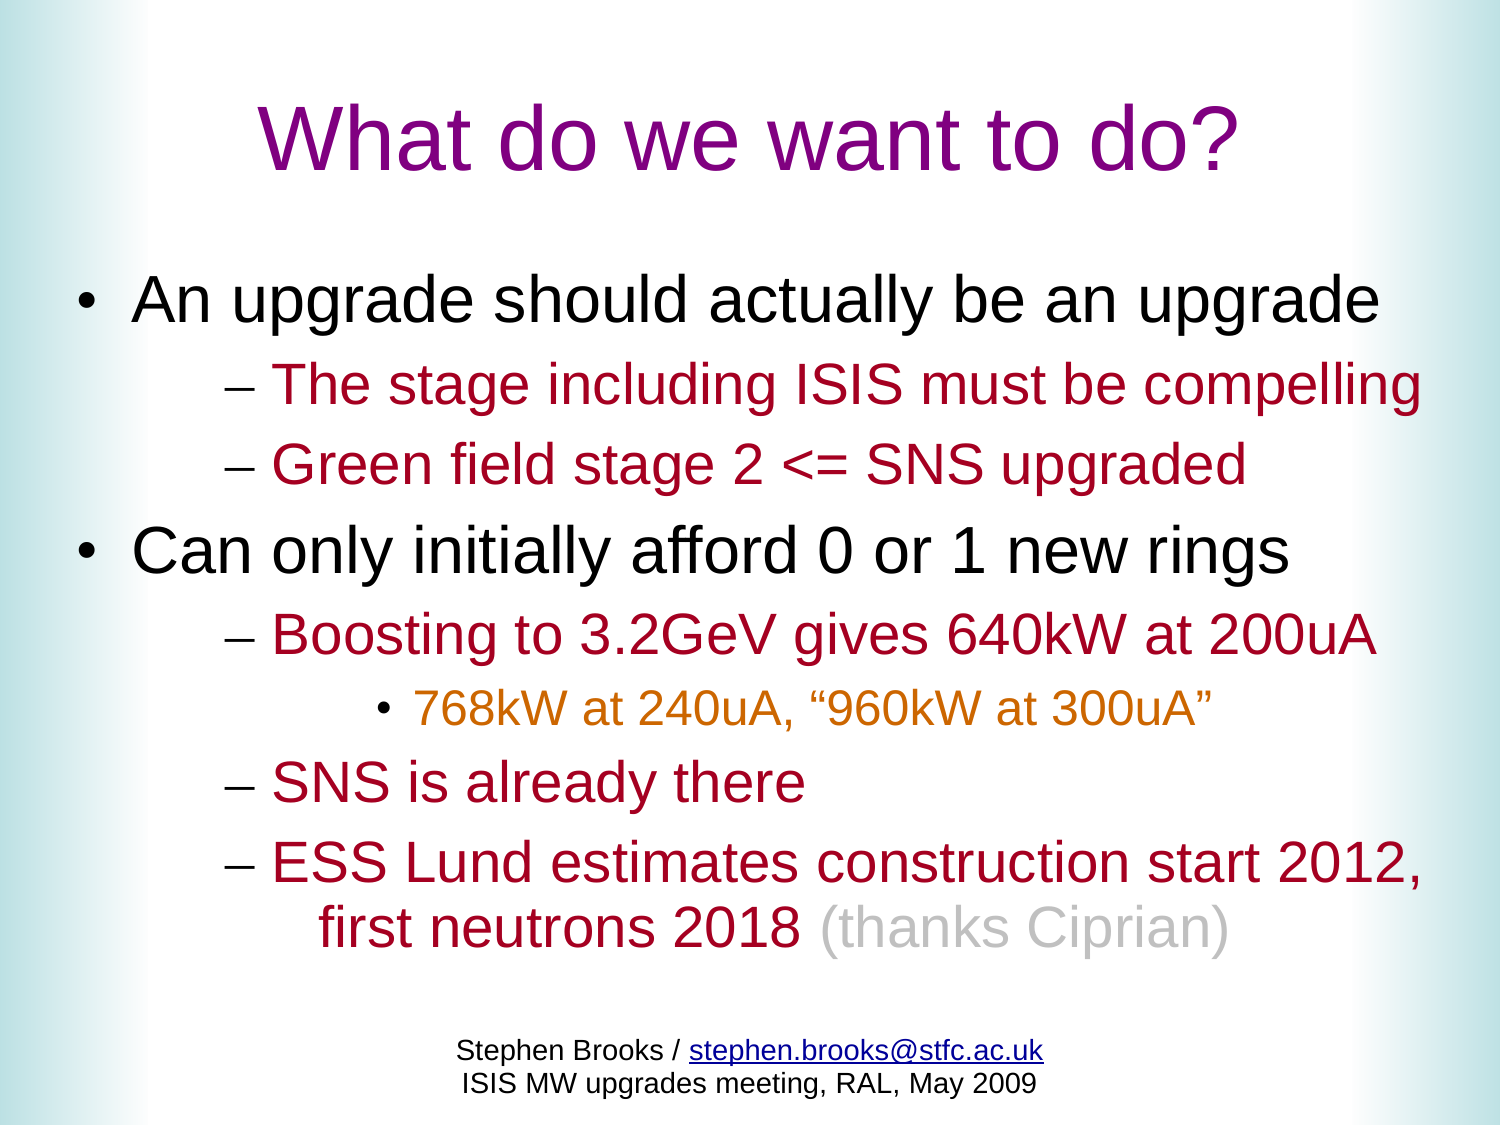

# What do we want to do?
An upgrade should actually be an upgrade
The stage including ISIS must be compelling
Green field stage 2 <= SNS upgraded
Can only initially afford 0 or 1 new rings
Boosting to 3.2GeV gives 640kW at 200uA
768kW at 240uA, “960kW at 300uA”
SNS is already there
ESS Lund estimates construction start 2012, first neutrons 2018 (thanks Ciprian)